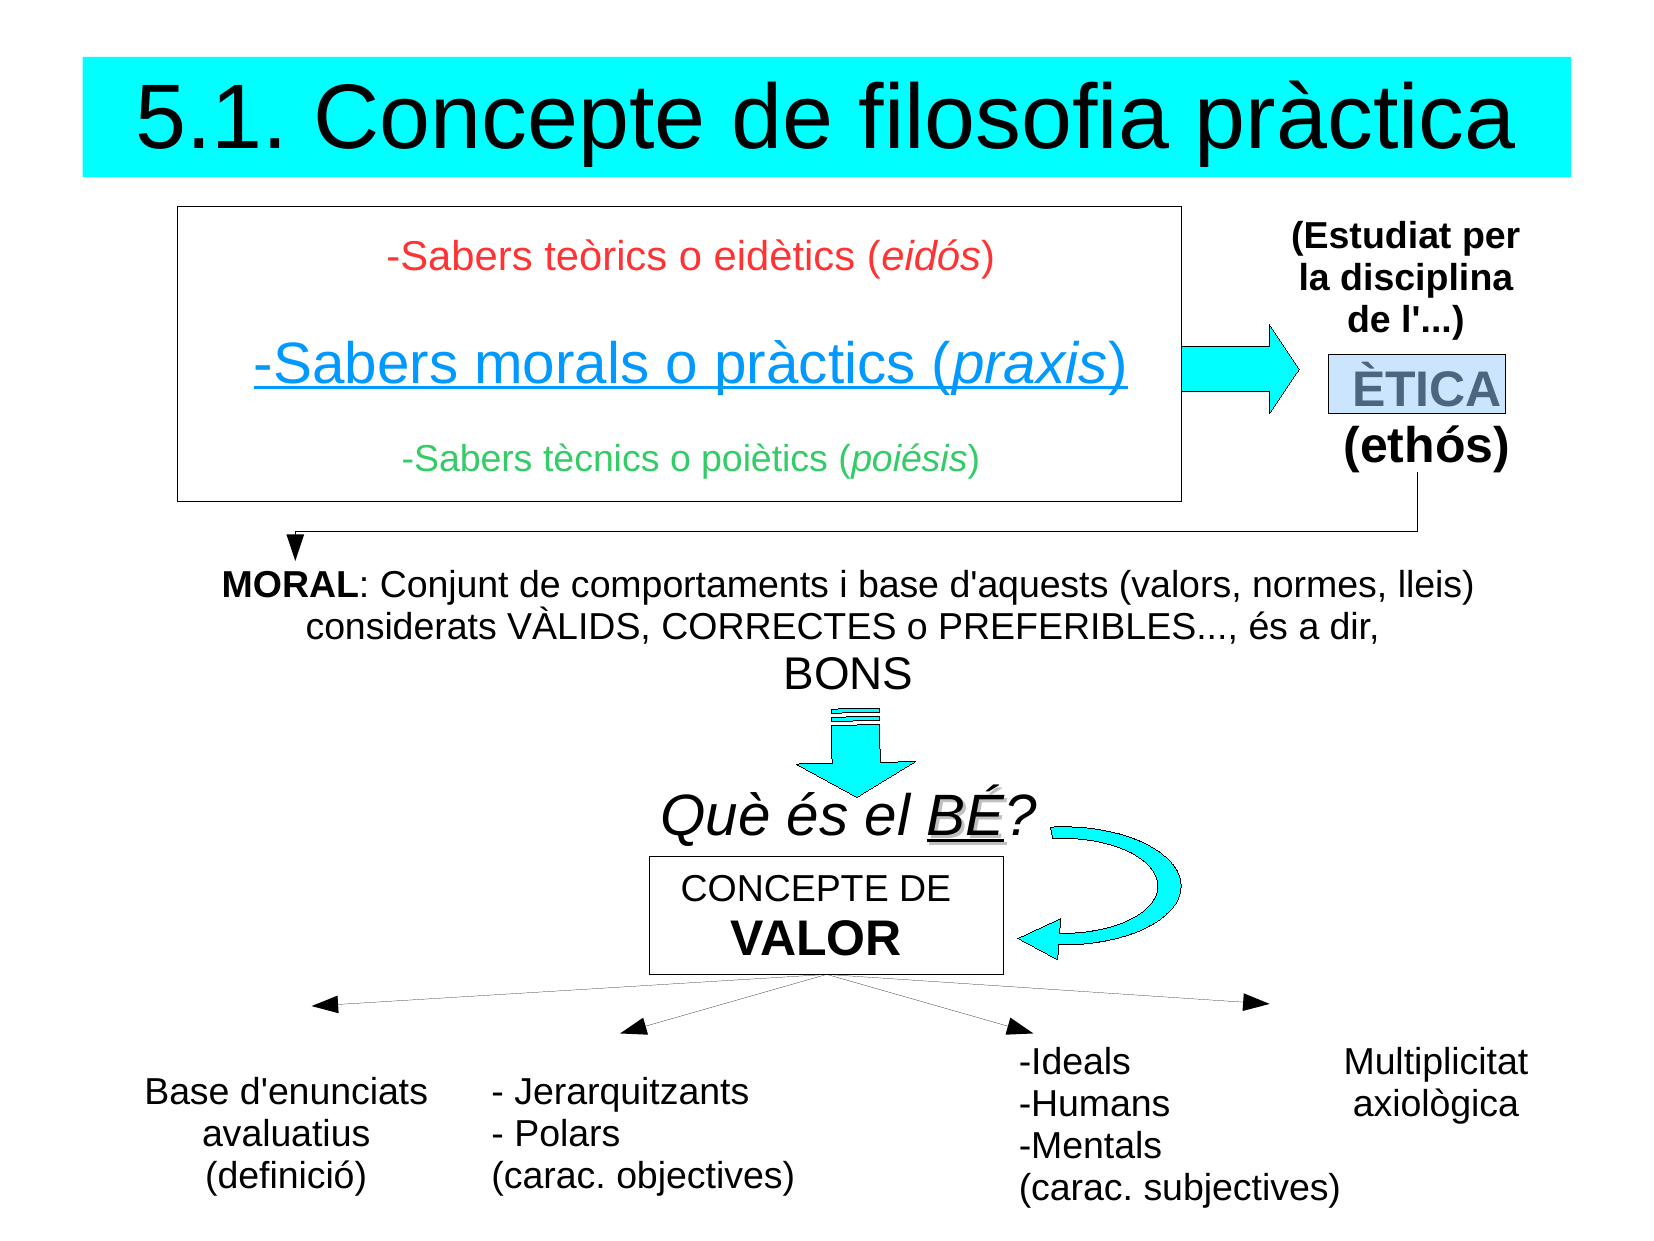

# 5.1. Concepte de filosofia pràctica
(Estudiat per
la disciplina
de l'...)
-Sabers teòrics o eidètics (eidós)
-Sabers morals o pràctics (praxis)
-Sabers tècnics o poiètics (poiésis)
ÈTICA
(ethós)
MORAL: Conjunt de comportaments i base d'aquests (valors, normes, lleis)
considerats VÀLIDS, CORRECTES o PREFERIBLES..., és a dir,
BONS
Què és el BÉ?
CONCEPTE DE
VALOR
-Ideals
-Humans
-Mentals
(carac. subjectives)
Multiplicitat
axiològica
Base d'enunciats
avaluatius
(definició)
- Jerarquitzants
- Polars
(carac. objectives)